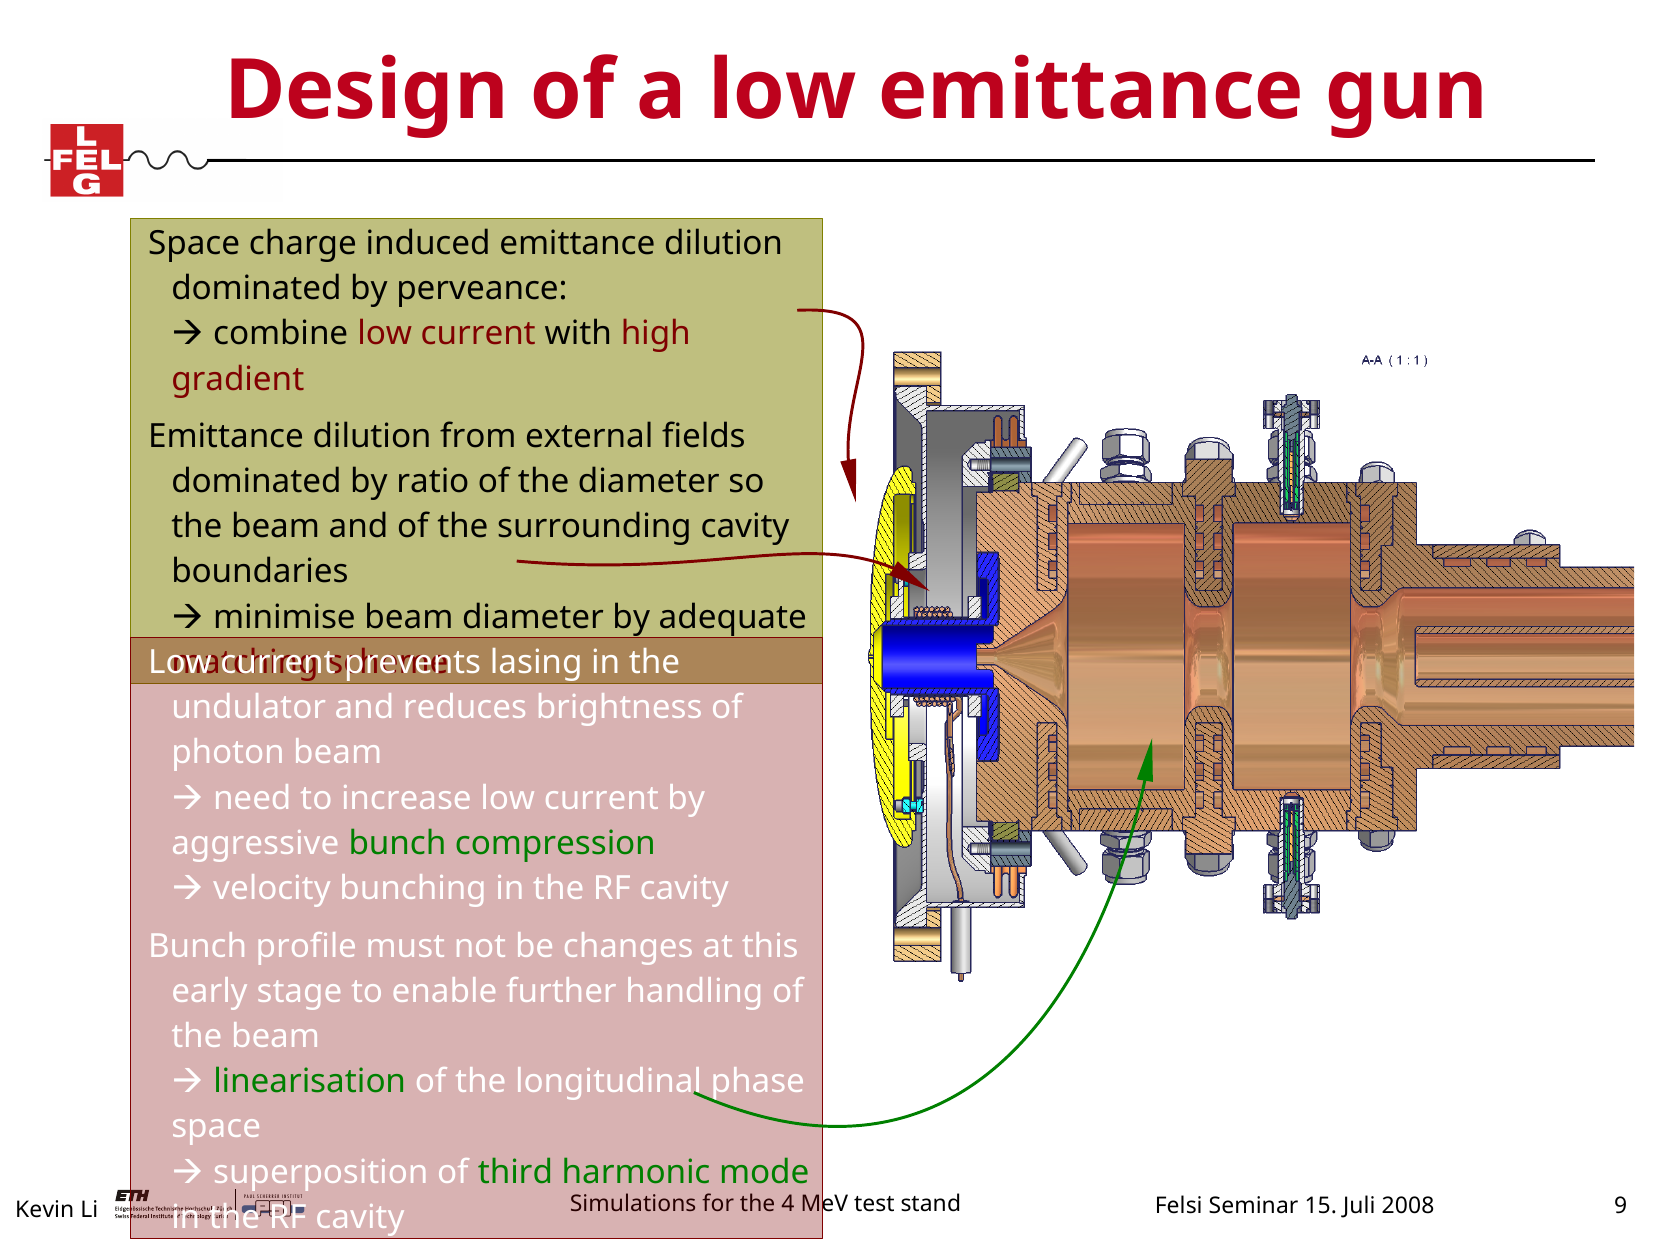

# Design of a low emittance gun
Space charge induced emittance dilution dominated by perveance:
 combine low current with high gradient
Emittance dilution from external fields dominated by ratio of the diameter so the beam and of the surrounding cavity boundaries
 minimise beam diameter by adequate matching scheme
Low current prevents lasing in the undulator and reduces brightness of photon beam
 need to increase low current by aggressive bunch compression
 velocity bunching in the RF cavity
Bunch profile must not be changes at this early stage to enable further handling of the beam
 linearisation of the longitudinal phase space
 superposition of third harmonic mode in the RF cavity